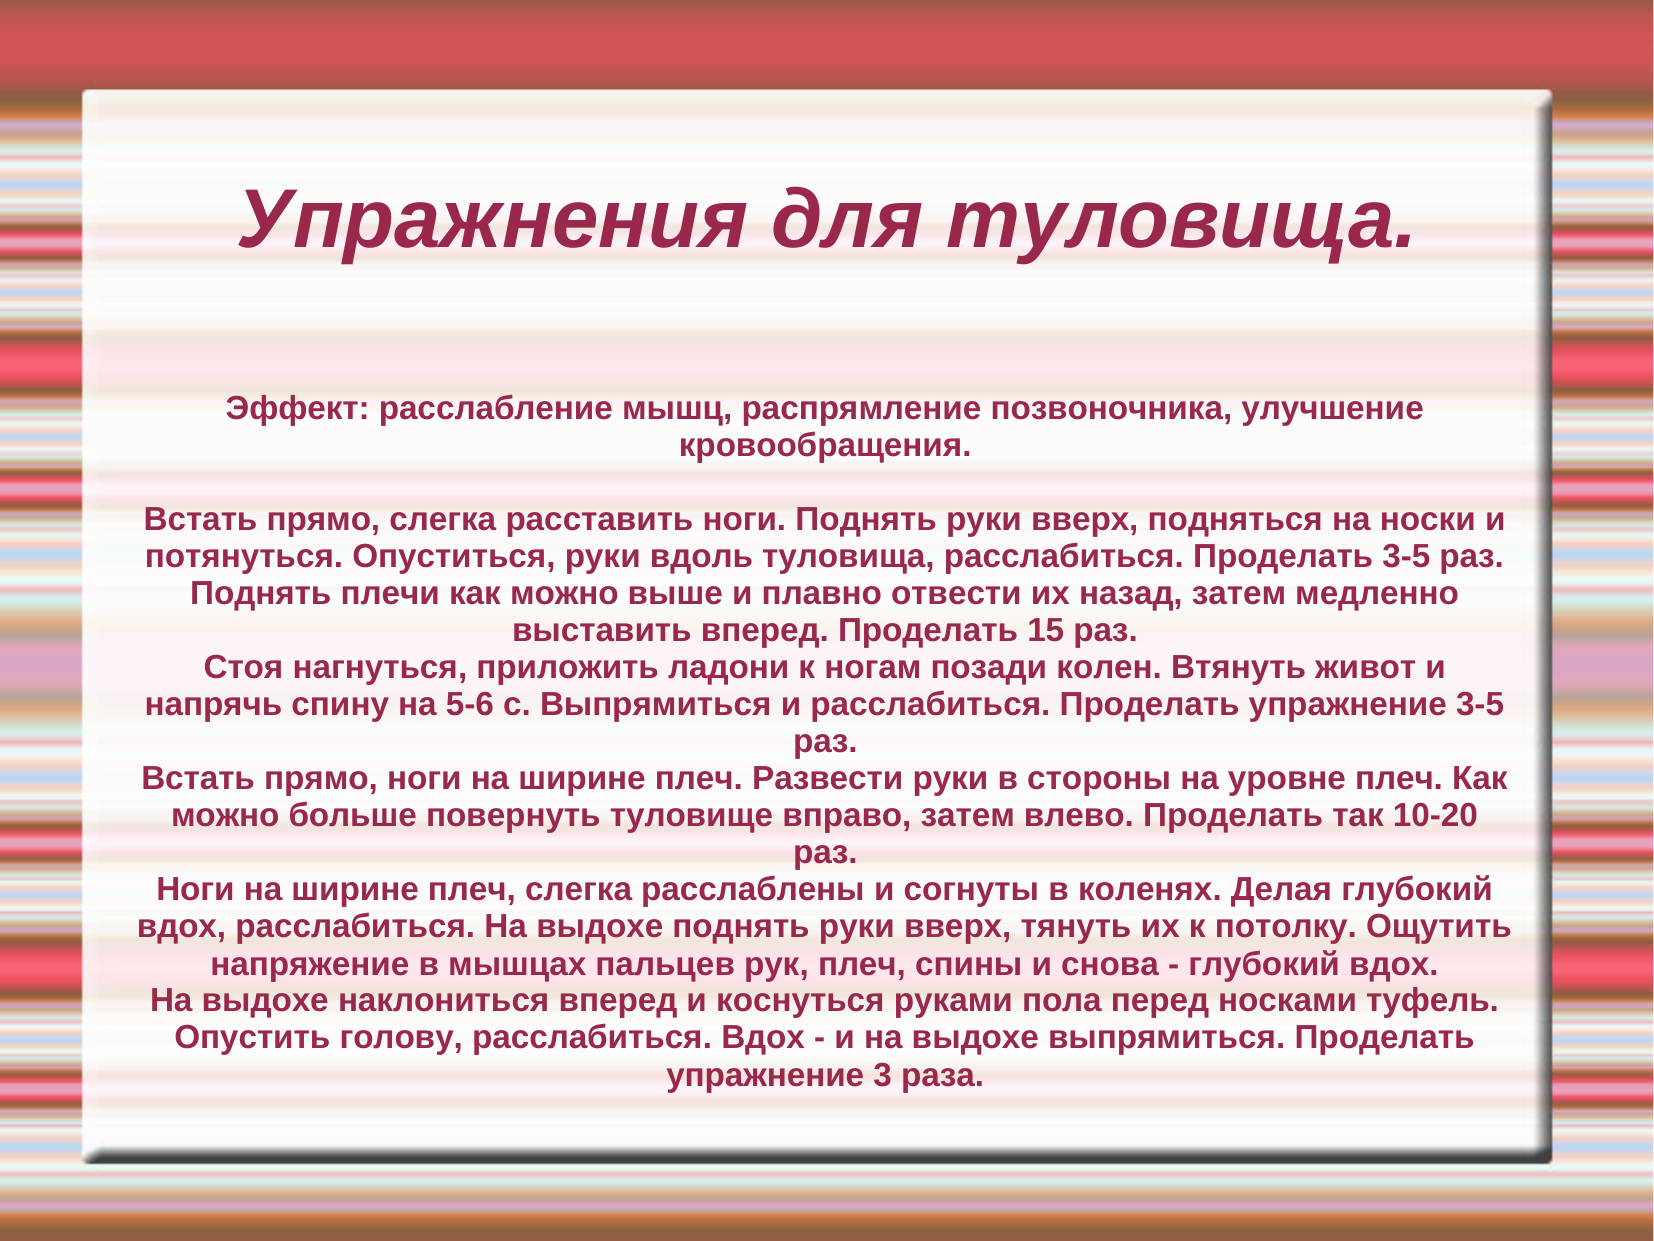

# Упражнения для туловища.
Эффект: расслабление мышц, распрямление позвоночника, улучшение кровообращения.
Встать прямо, слегка расставить ноги. Поднять руки вверх, подняться на носки и потянуться. Опуститься, руки вдоль туловища, расслабиться. Проделать 3-5 раз.
Поднять плечи как можно выше и плавно отвести их назад, затем медленно выставить вперед. Проделать 15 раз.
Стоя нагнуться, приложить ладони к ногам позади колен. Втянуть живот и напрячь спину на 5-6 с. Выпрямиться и расслабиться. Проделать упражнение 3-5 раз.
Встать прямо, ноги на ширине плеч. Развести руки в стороны на уровне плеч. Как можно больше повернуть туловище вправо, затем влево. Проделать так 10-20 раз.
Ноги на ширине плеч, слегка расслаблены и согнуты в коленях. Делая глубокий вдох, расслабиться. На выдохе поднять руки вверх, тянуть их к потолку. Ощутить напряжение в мышцах пальцев рук, плеч, спины и снова - глубокий вдох.
На выдохе наклониться вперед и коснуться руками пола перед носками туфель. Опустить голову, расслабиться. Вдох - и на выдохе выпрямиться. Проделать упражнение 3 раза.